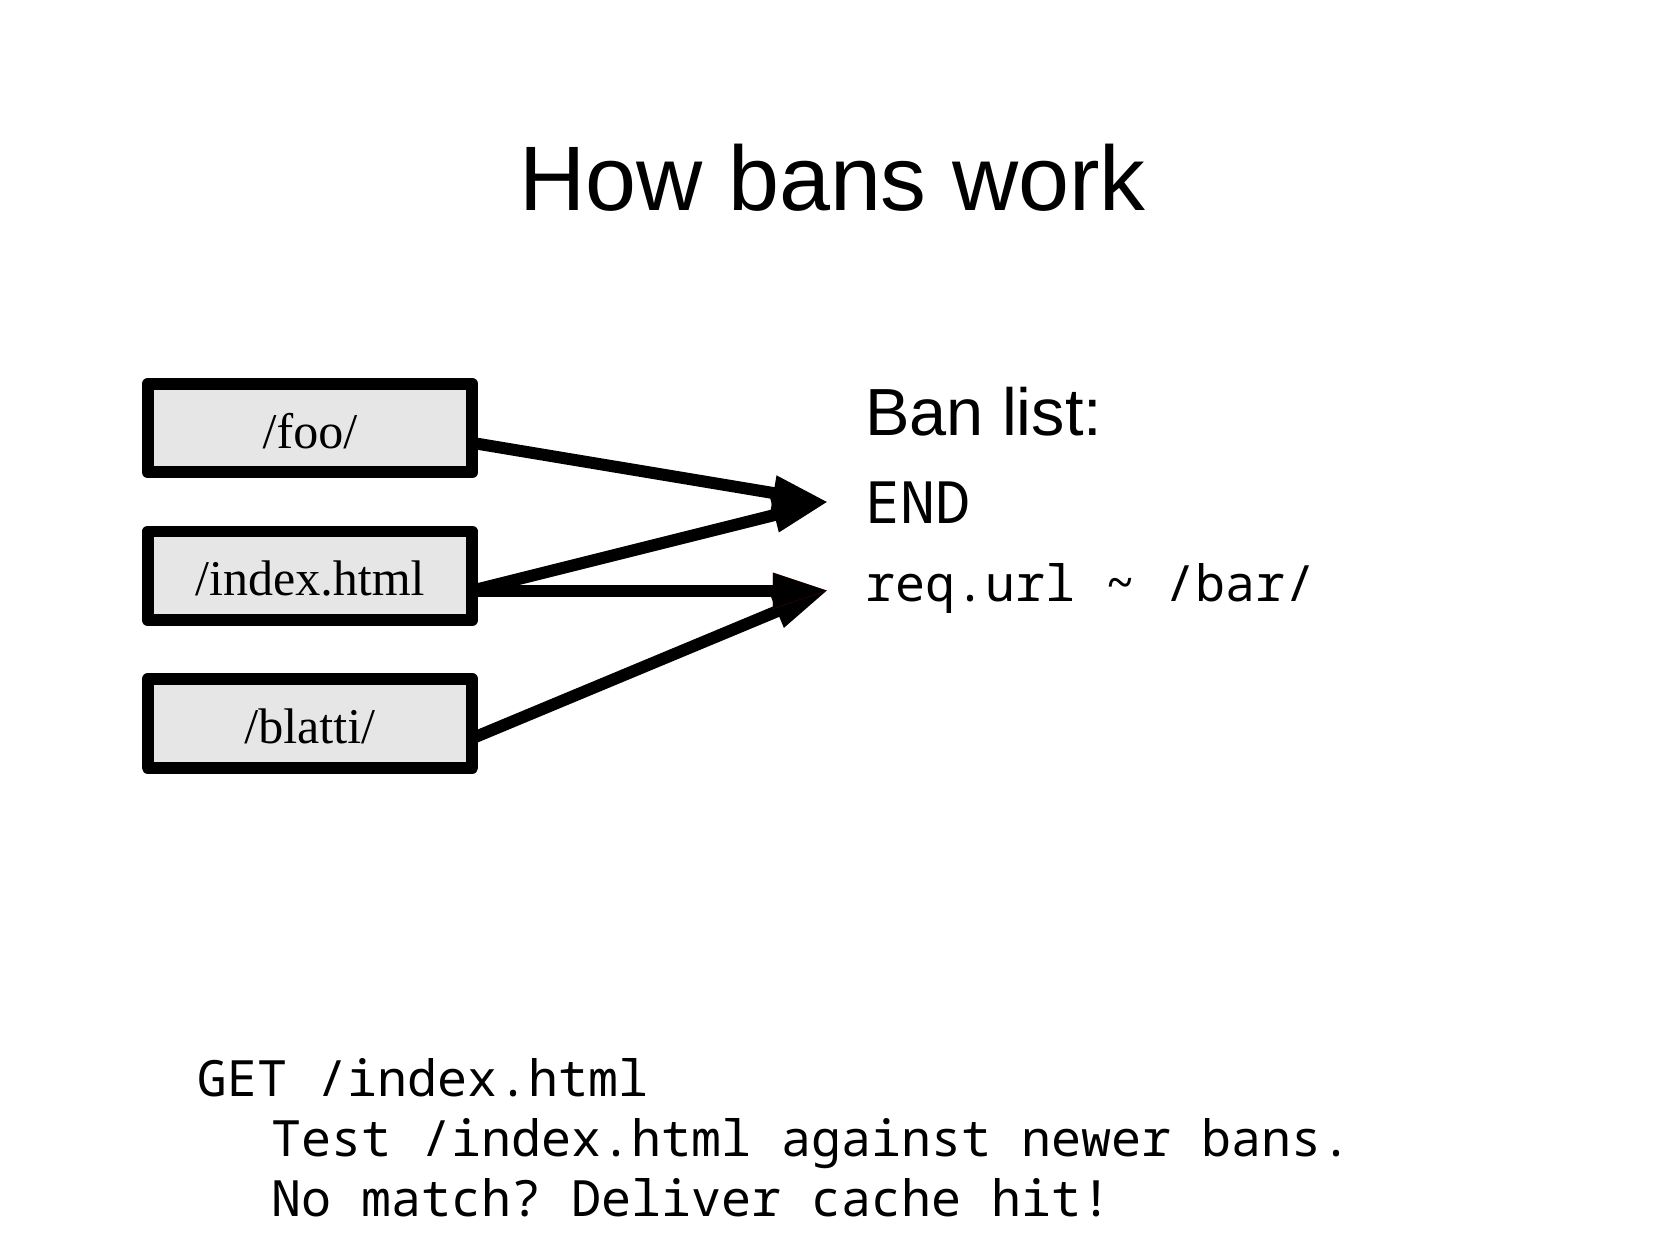

# How bans work
Ban list:
END
req.url ~ /bar/
/foo/
/index.html
/blatti/
GET /index.html
	Test /index.html against newer bans.
	No match? Deliver cache hit!